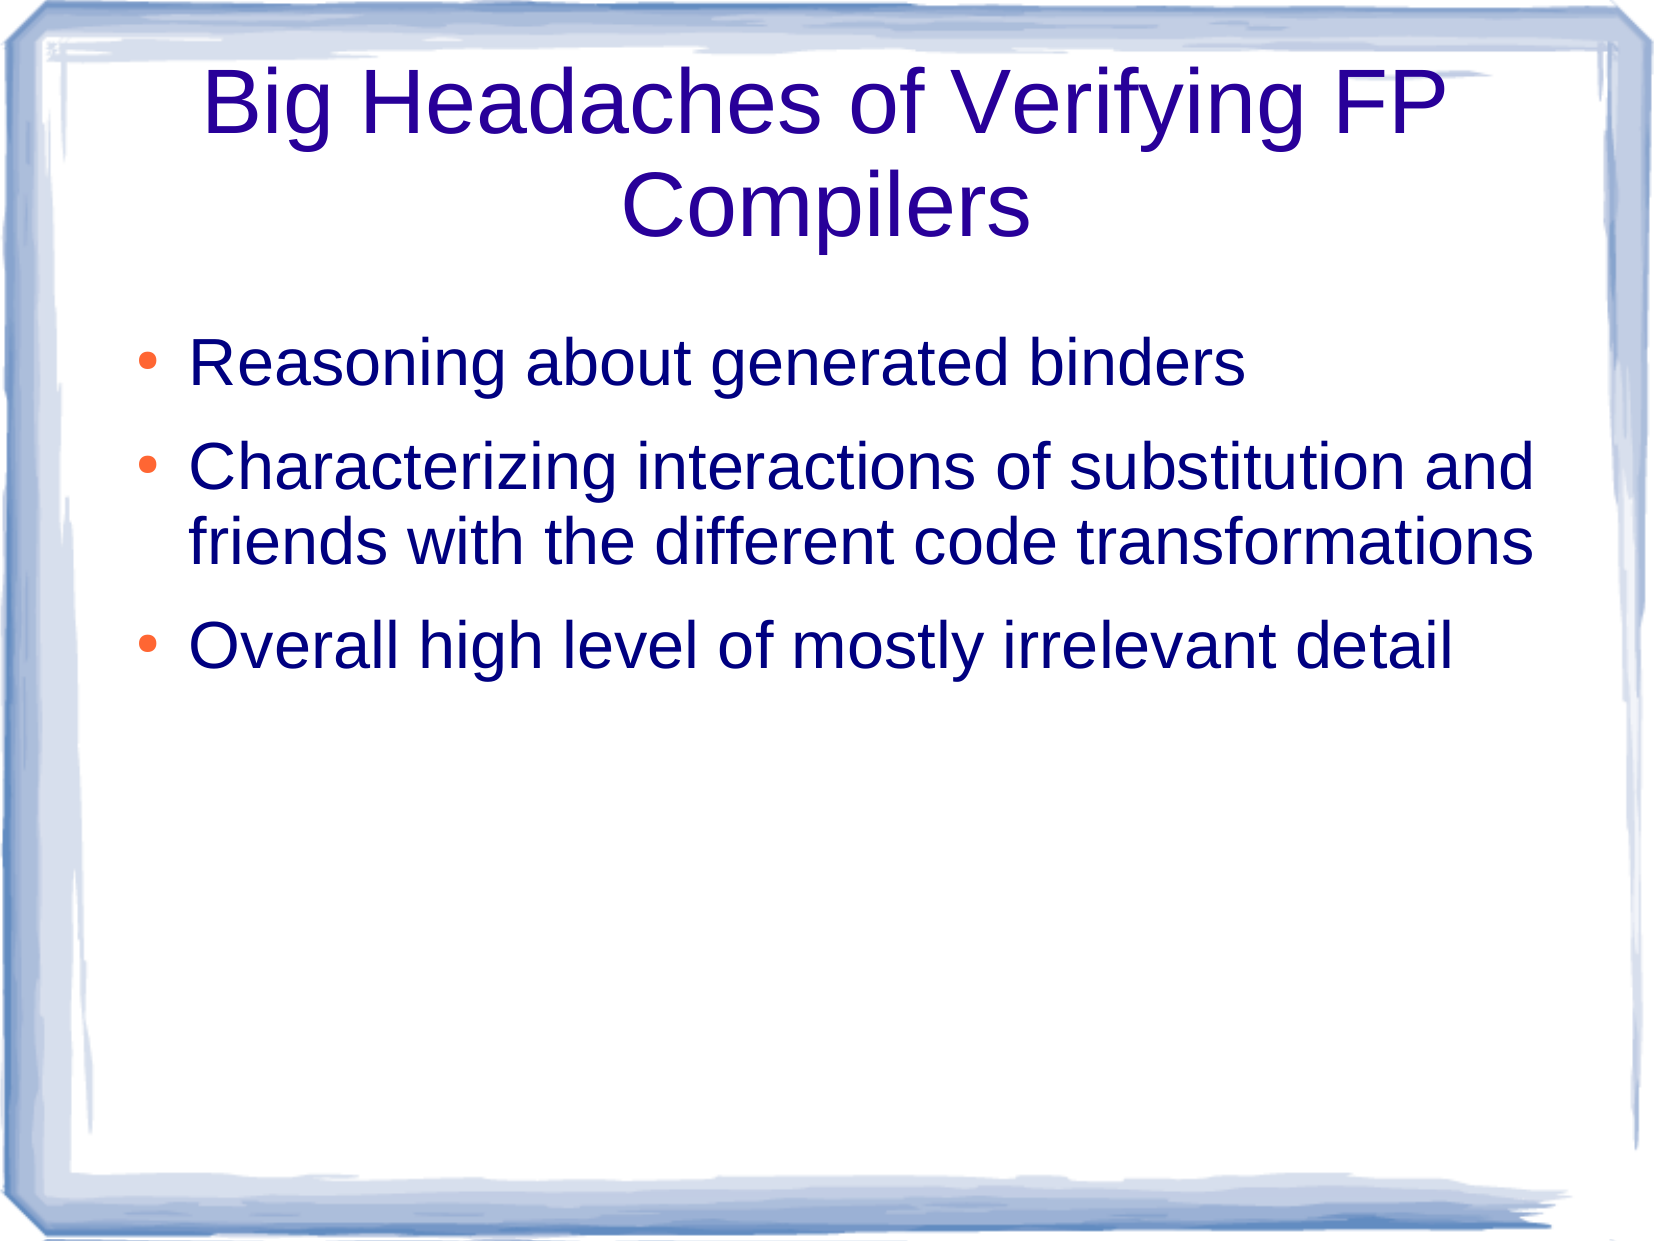

# Big Headaches of Verifying FP Compilers
Reasoning about generated binders
Characterizing interactions of substitution and friends with the different code transformations
Overall high level of mostly irrelevant detail